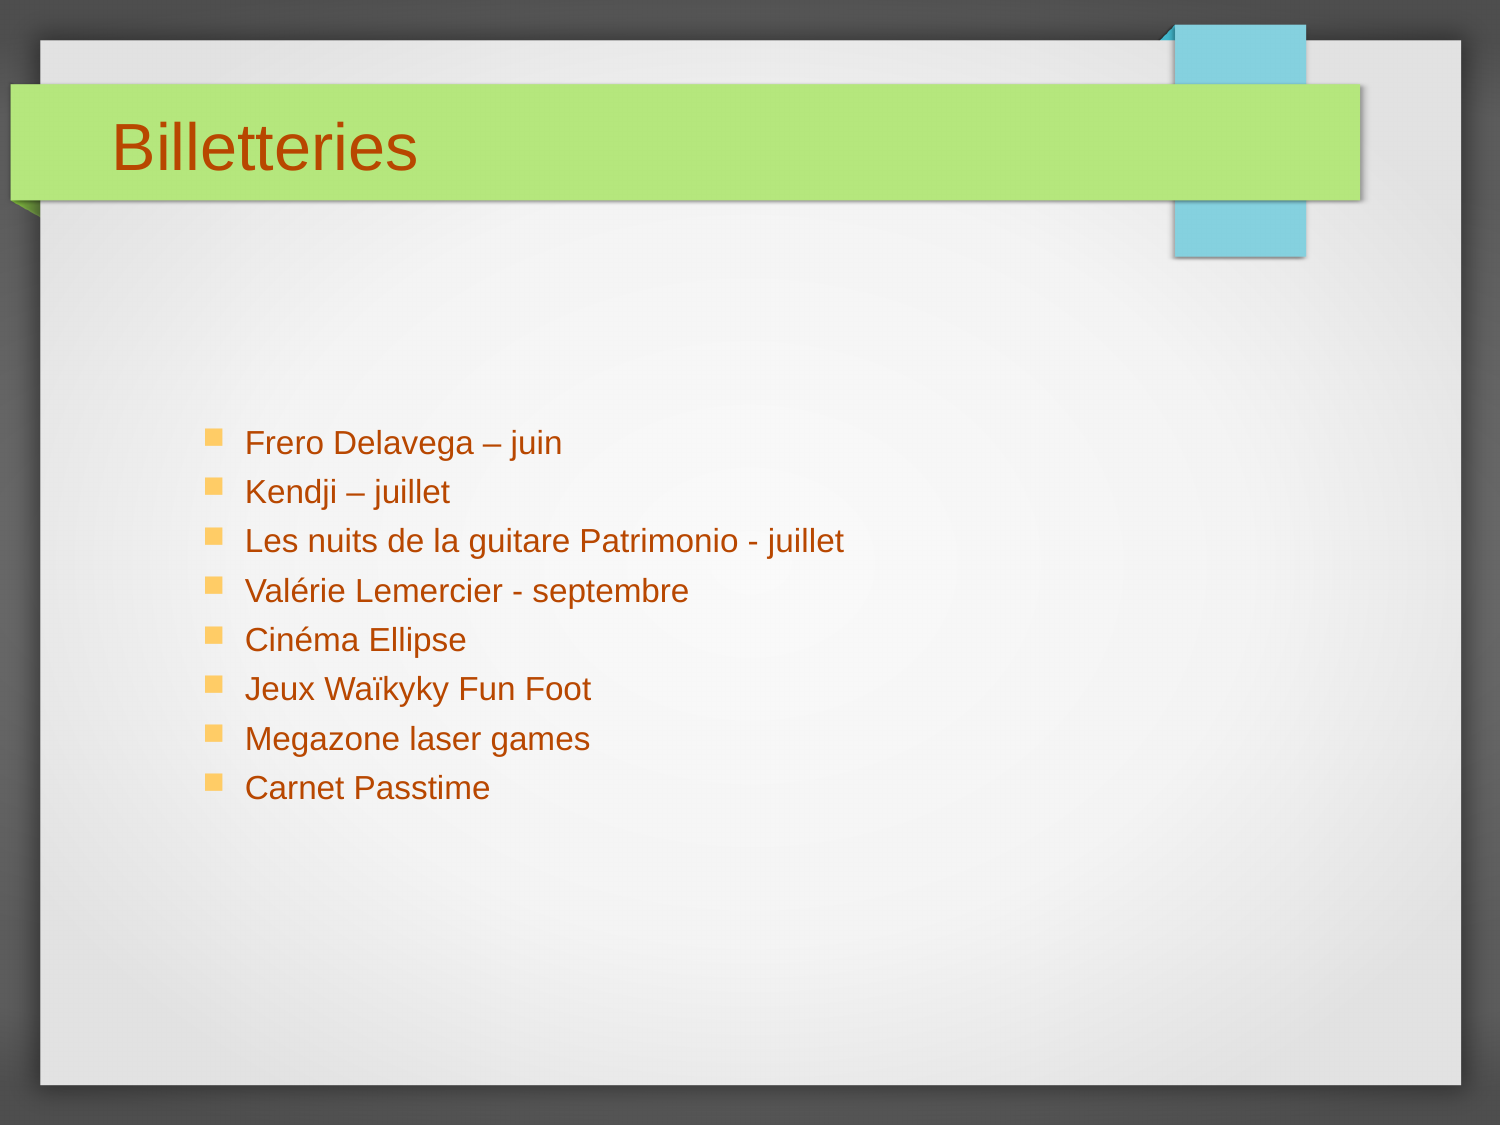

# Billetteries
Frero Delavega – juin
Kendji – juillet
Les nuits de la guitare Patrimonio - juillet
Valérie Lemercier - septembre
Cinéma Ellipse
Jeux Waïkyky Fun Foot
Megazone laser games
Carnet Passtime